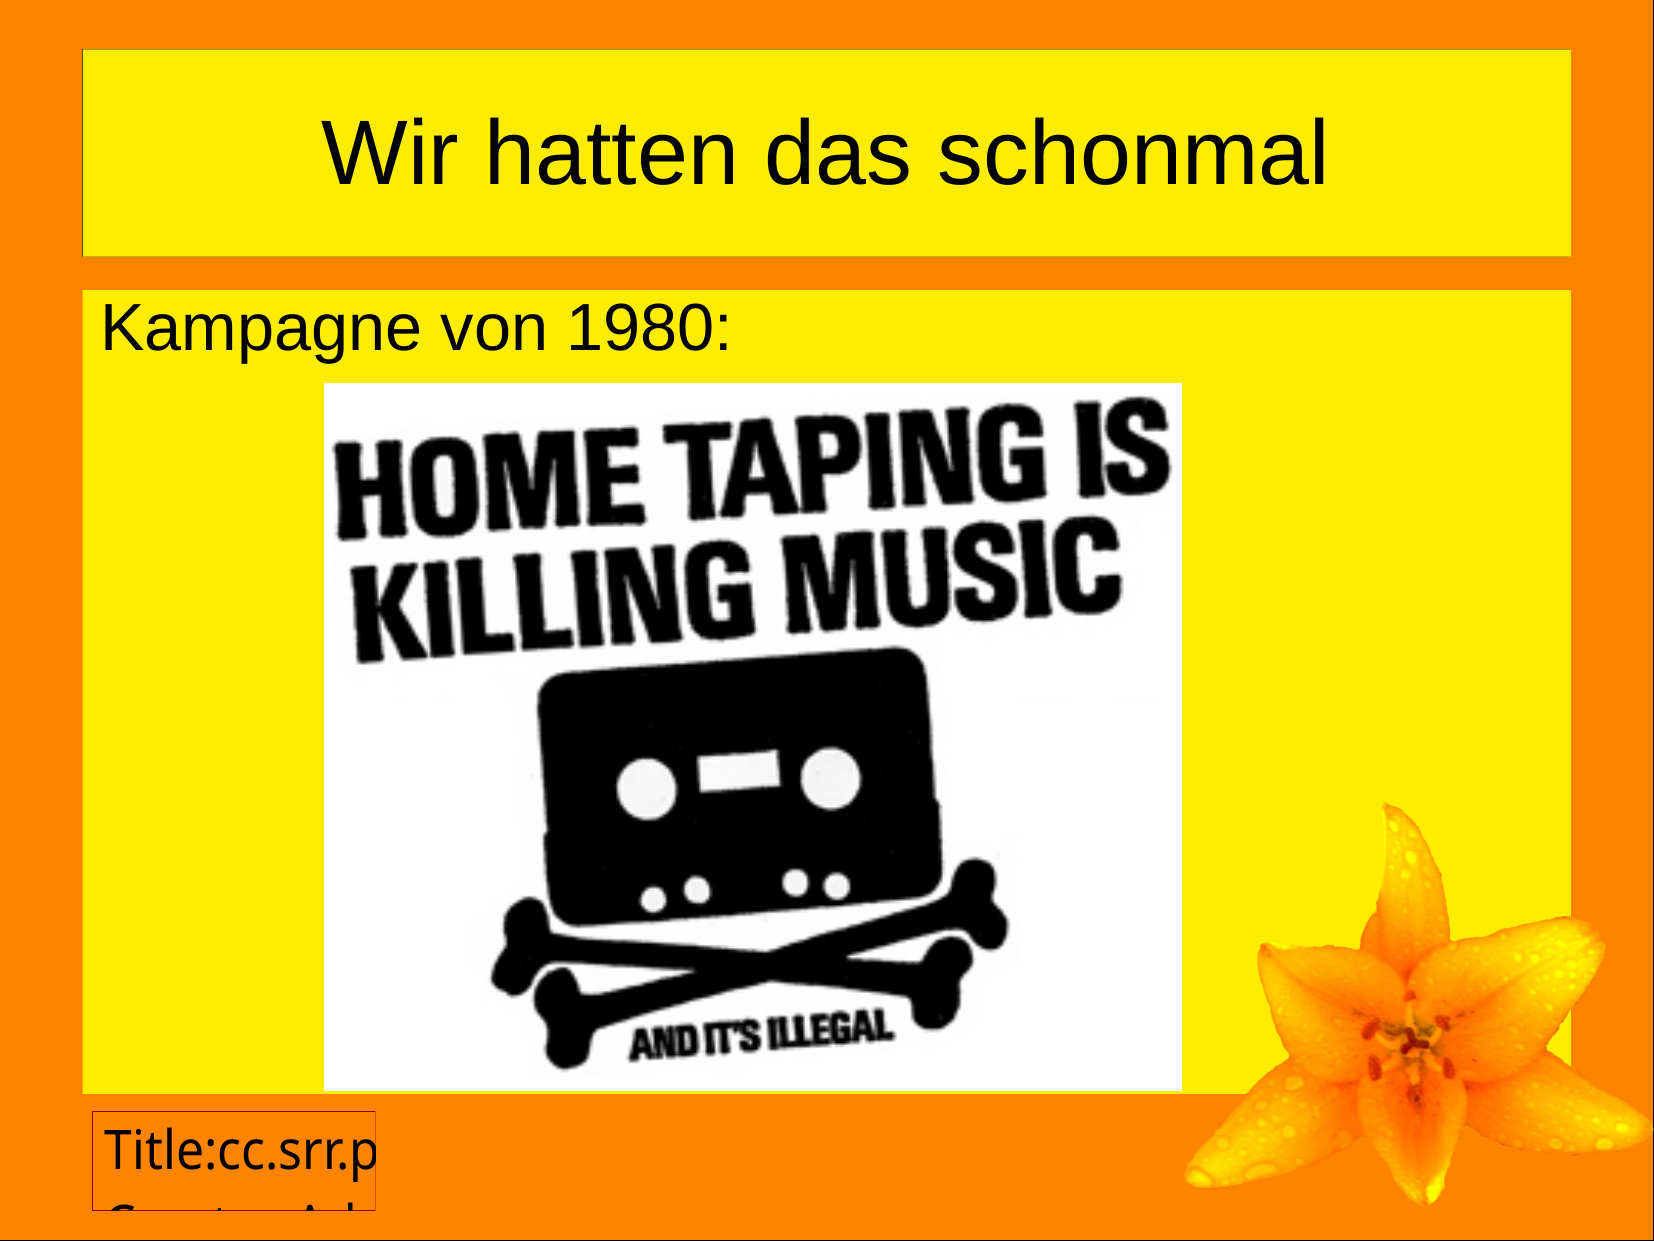

# Wir hatten das schonmal
Kampagne von 1980: